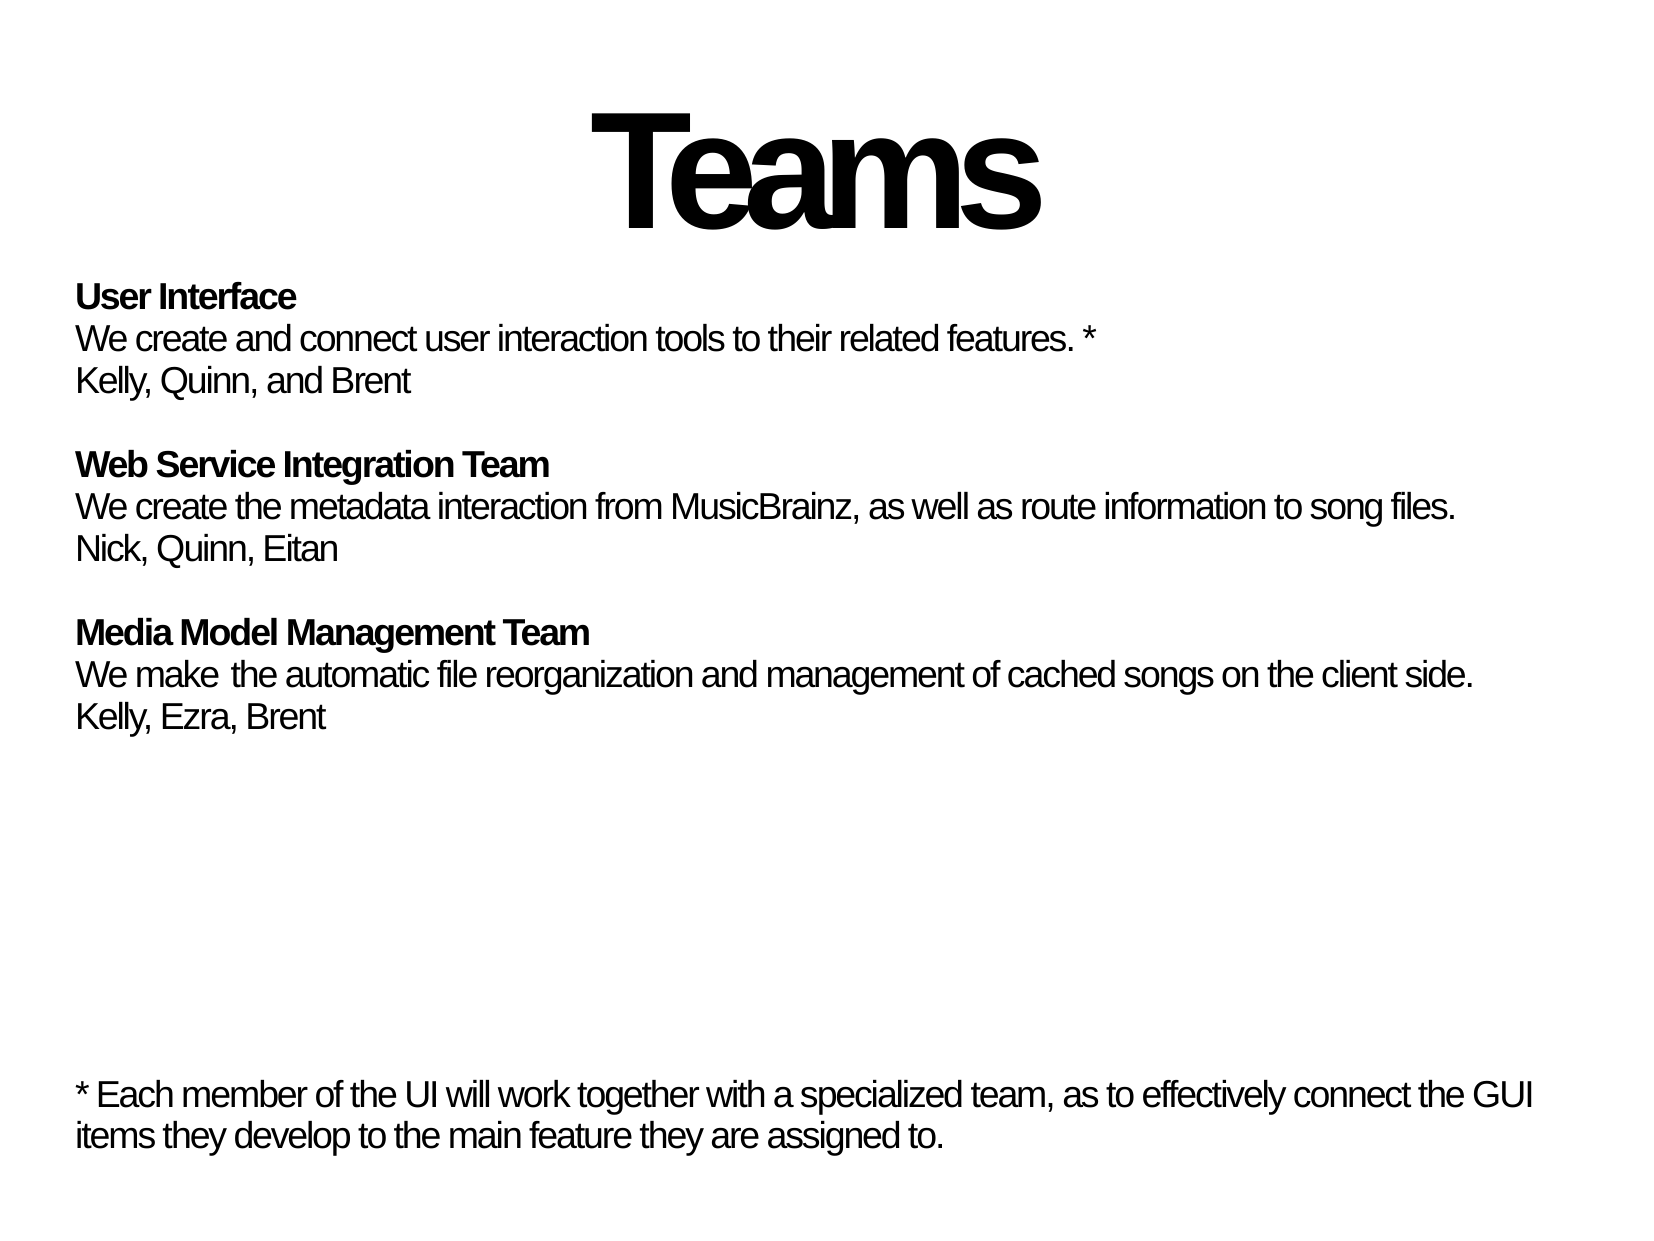

# Teams
User Interface
We create and connect user interaction tools to their related features. *
Kelly, Quinn, and Brent
Web Service Integration Team
We create the metadata interaction from MusicBrainz, as well as route information to song files.
Nick, Quinn, Eitan
Media Model Management Team
We make the automatic file reorganization and management of cached songs on the client side.
Kelly, Ezra, Brent
* Each member of the UI will work together with a specialized team, as to effectively connect the GUI items they develop to the main feature they are assigned to.